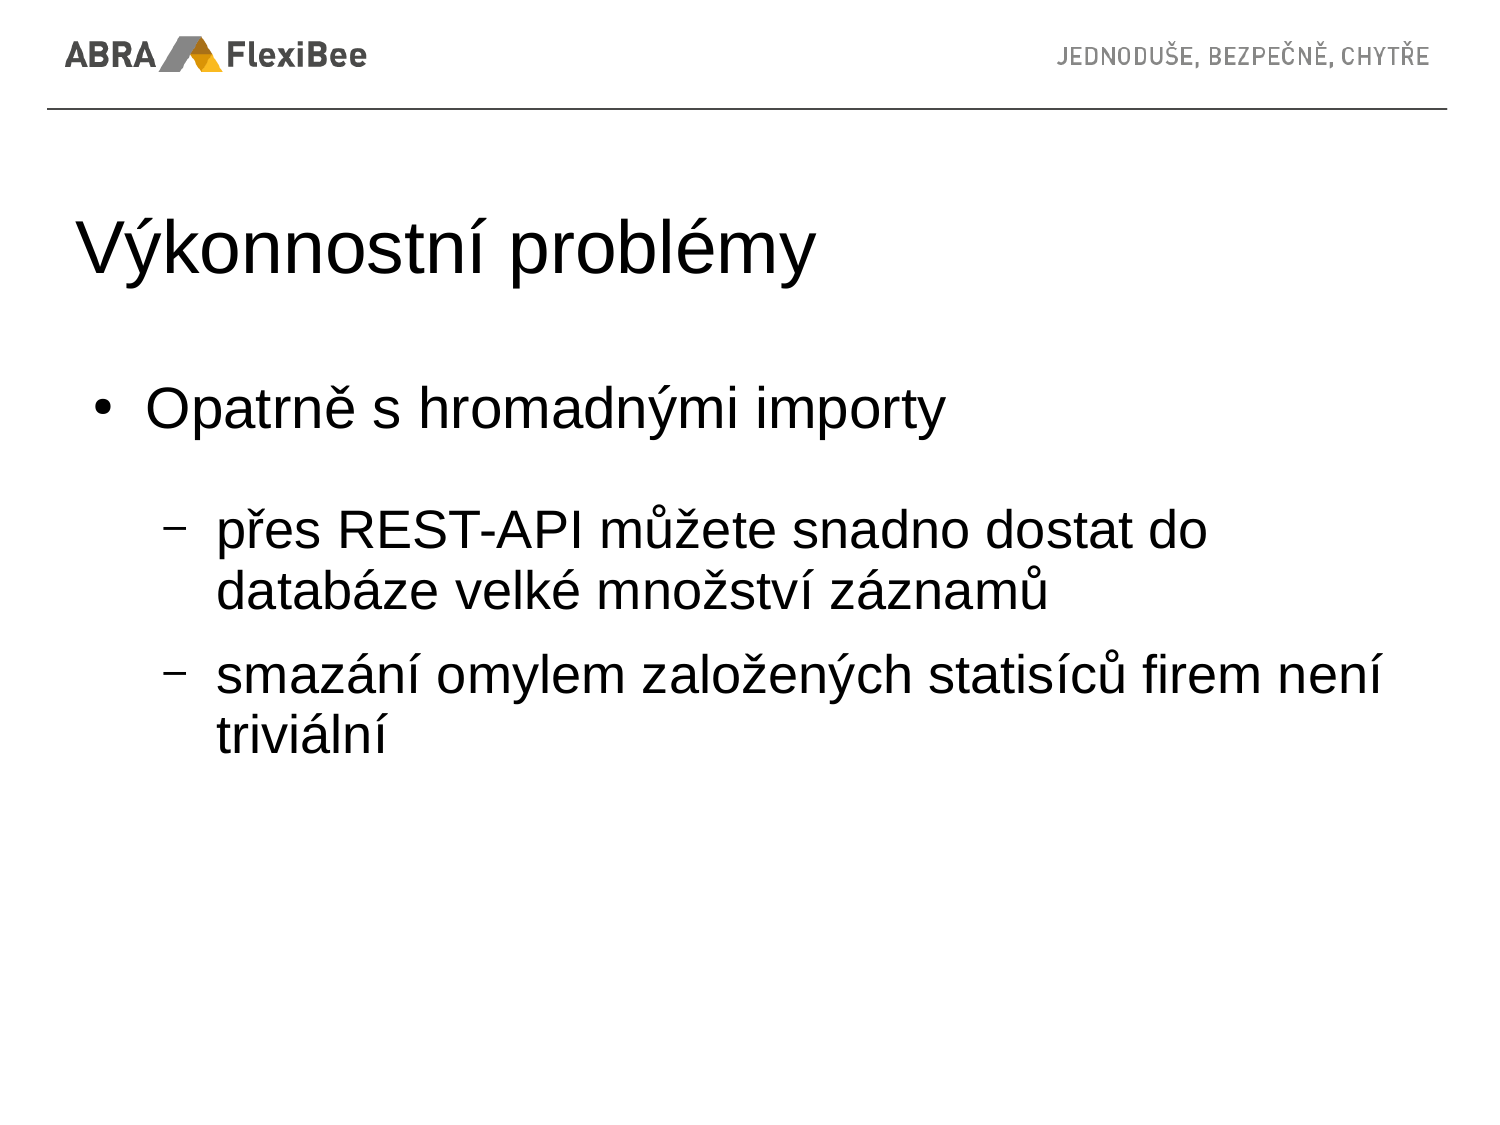

# Výkonnostní problémy
Opatrně s hromadnými importy
přes REST-API můžete snadno dostat do databáze velké množství záznamů
smazání omylem založených statisíců firem není triviální